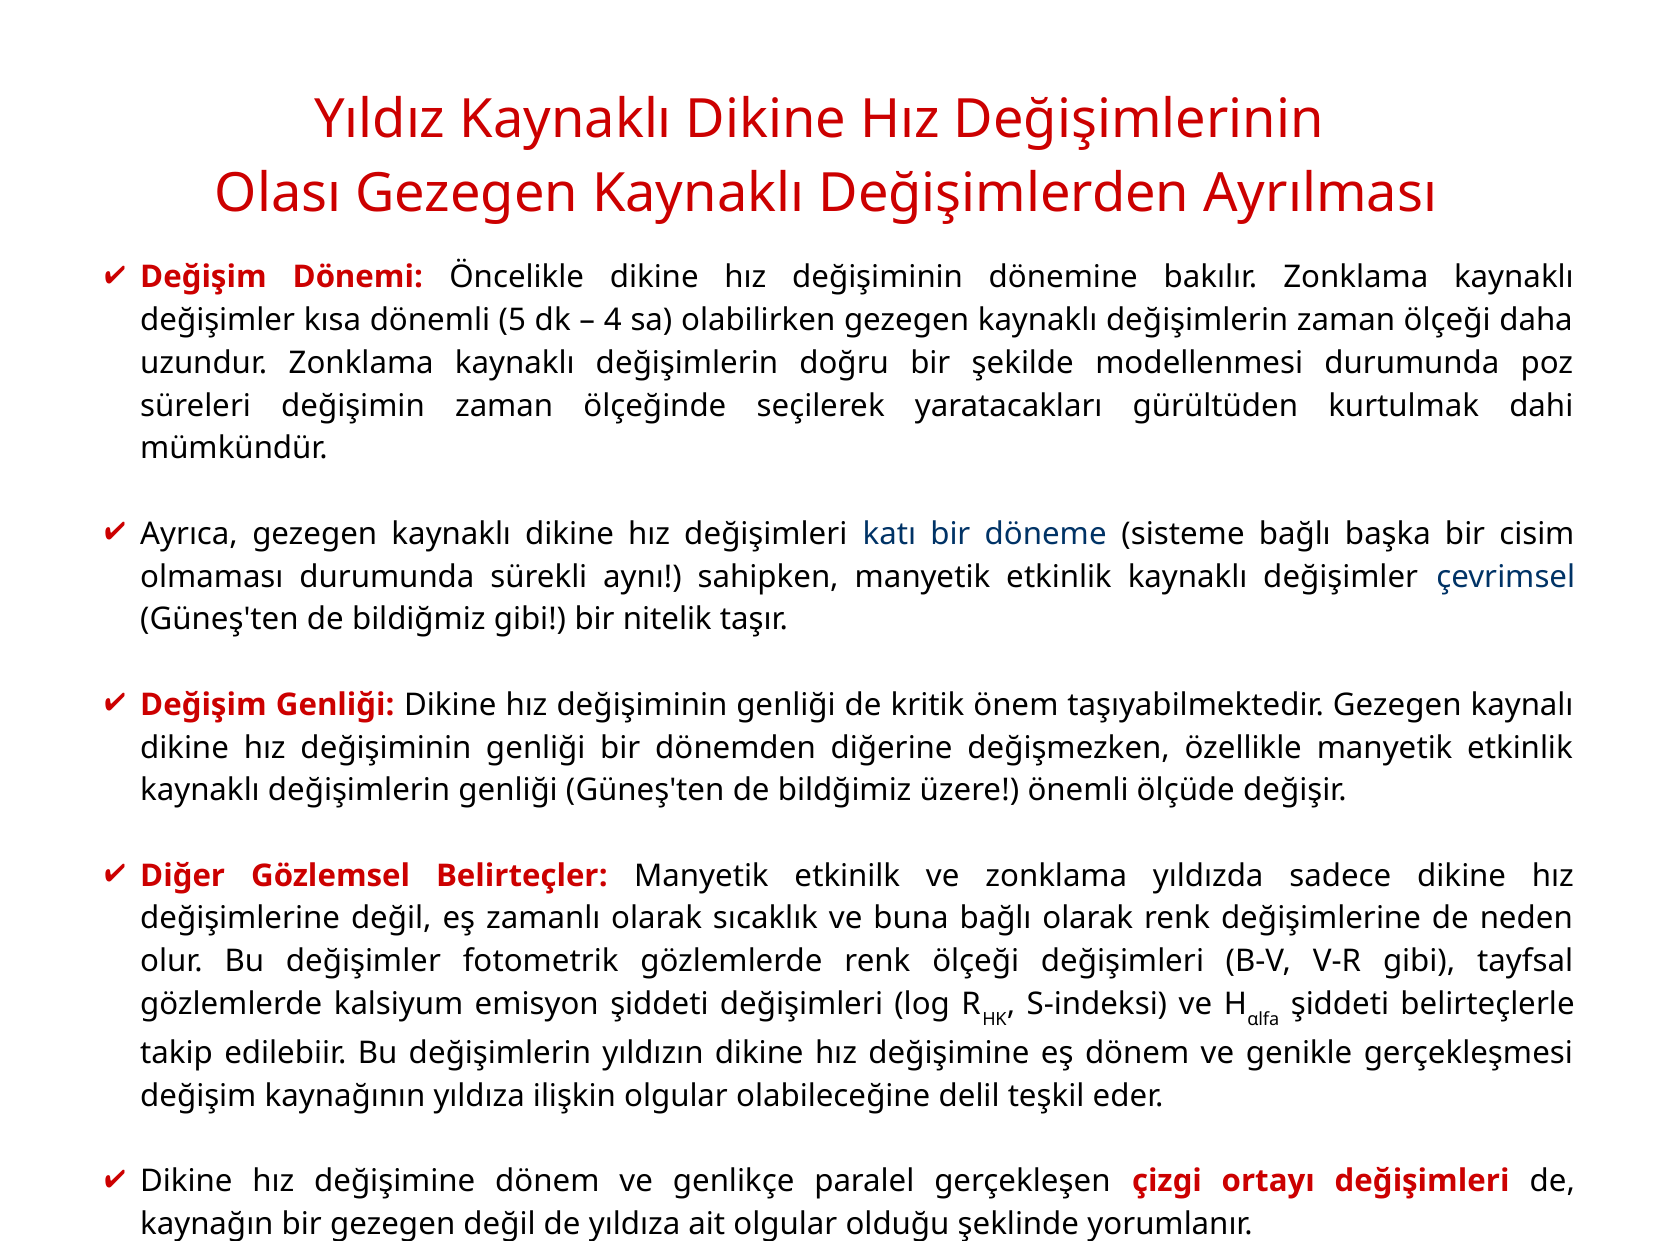

# Yıldız Kaynaklı Dikine Hız Değişimlerinin Olası Gezegen Kaynaklı Değişimlerden Ayrılması
Değişim Dönemi: Öncelikle dikine hız değişiminin dönemine bakılır. Zonklama kaynaklı değişimler kısa dönemli (5 dk – 4 sa) olabilirken gezegen kaynaklı değişimlerin zaman ölçeği daha uzundur. Zonklama kaynaklı değişimlerin doğru bir şekilde modellenmesi durumunda poz süreleri değişimin zaman ölçeğinde seçilerek yaratacakları gürültüden kurtulmak dahi mümkündür.
Ayrıca, gezegen kaynaklı dikine hız değişimleri katı bir döneme (sisteme bağlı başka bir cisim olmaması durumunda sürekli aynı!) sahipken, manyetik etkinlik kaynaklı değişimler çevrimsel (Güneş'ten de bildiğmiz gibi!) bir nitelik taşır.
Değişim Genliği: Dikine hız değişiminin genliği de kritik önem taşıyabilmektedir. Gezegen kaynalı dikine hız değişiminin genliği bir dönemden diğerine değişmezken, özellikle manyetik etkinlik kaynaklı değişimlerin genliği (Güneş'ten de bildğimiz üzere!) önemli ölçüde değişir.
Diğer Gözlemsel Belirteçler: Manyetik etkinilk ve zonklama yıldızda sadece dikine hız değişimlerine değil, eş zamanlı olarak sıcaklık ve buna bağlı olarak renk değişimlerine de neden olur. Bu değişimler fotometrik gözlemlerde renk ölçeği değişimleri (B-V, V-R gibi), tayfsal gözlemlerde kalsiyum emisyon şiddeti değişimleri (log RHK, S-indeksi) ve Hαlfa şiddeti belirteçlerle takip edilebiir. Bu değişimlerin yıldızın dikine hız değişimine eş dönem ve genikle gerçekleşmesi değişim kaynağının yıldıza ilişkin olgular olabileceğine delil teşkil eder.
Dikine hız değişimine dönem ve genlikçe paralel gerçekleşen çizgi ortayı değişimleri de, kaynağın bir gezegen değil de yıldıza ait olgular olduğu şeklinde yorumlanır.